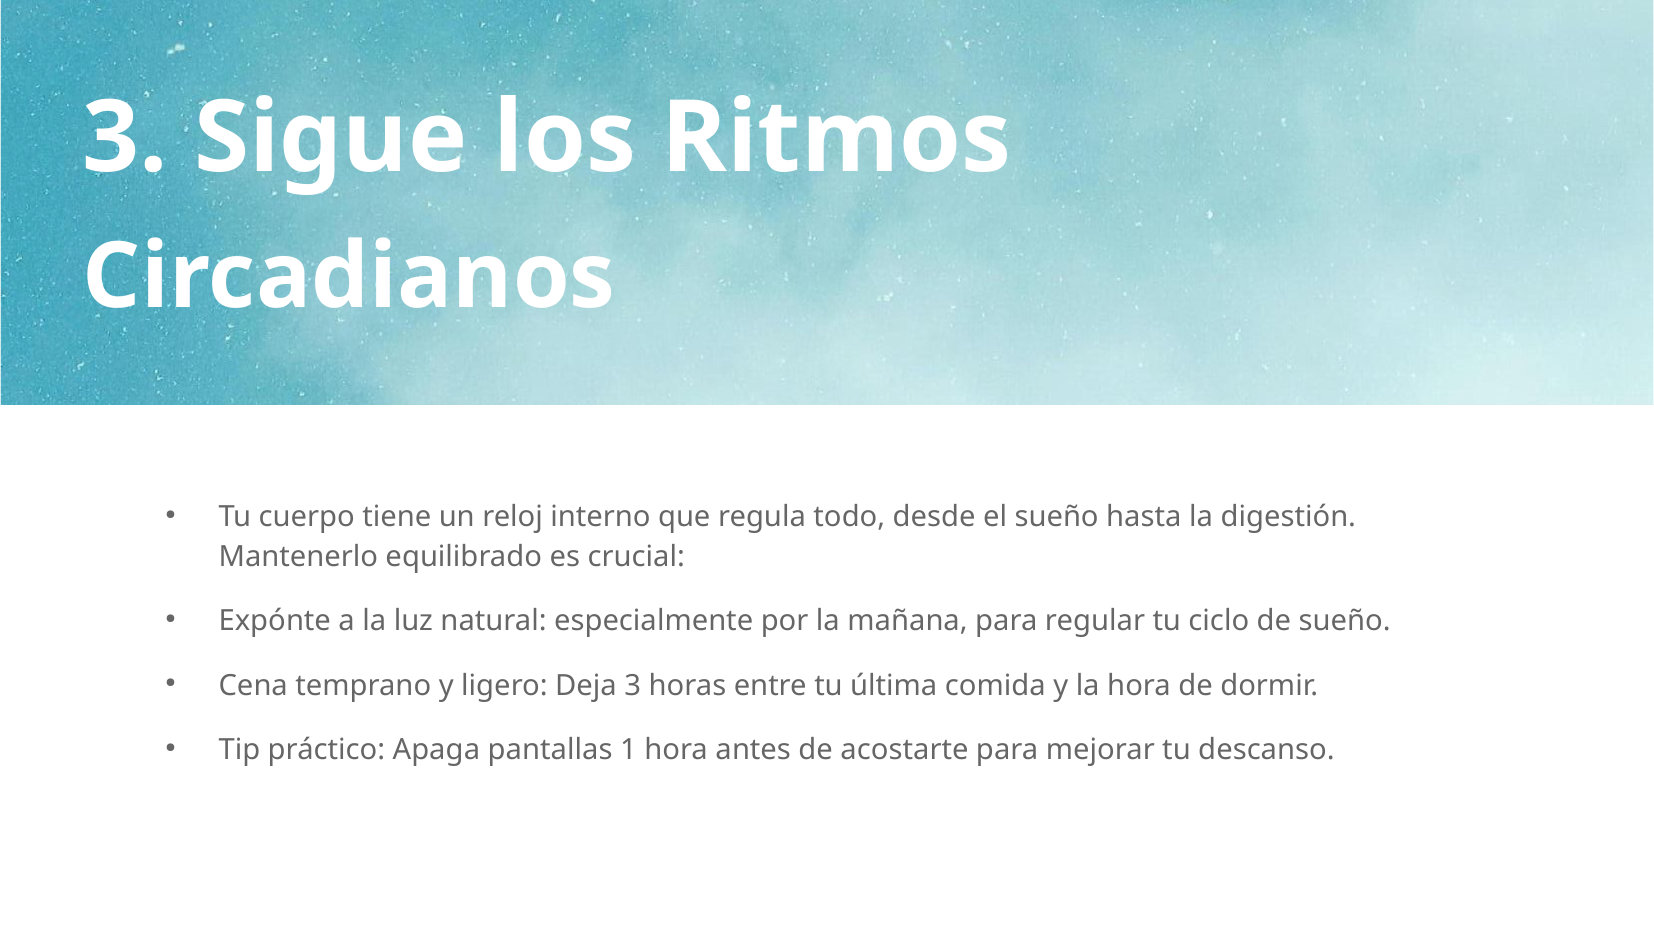

3. Sigue los Ritmos Circadianos
# Tu cuerpo tiene un reloj interno que regula todo, desde el sueño hasta la digestión. Mantenerlo equilibrado es crucial:
Expónte a la luz natural: especialmente por la mañana, para regular tu ciclo de sueño.
Cena temprano y ligero: Deja 3 horas entre tu última comida y la hora de dormir.
Tip práctico: Apaga pantallas 1 hora antes de acostarte para mejorar tu descanso.